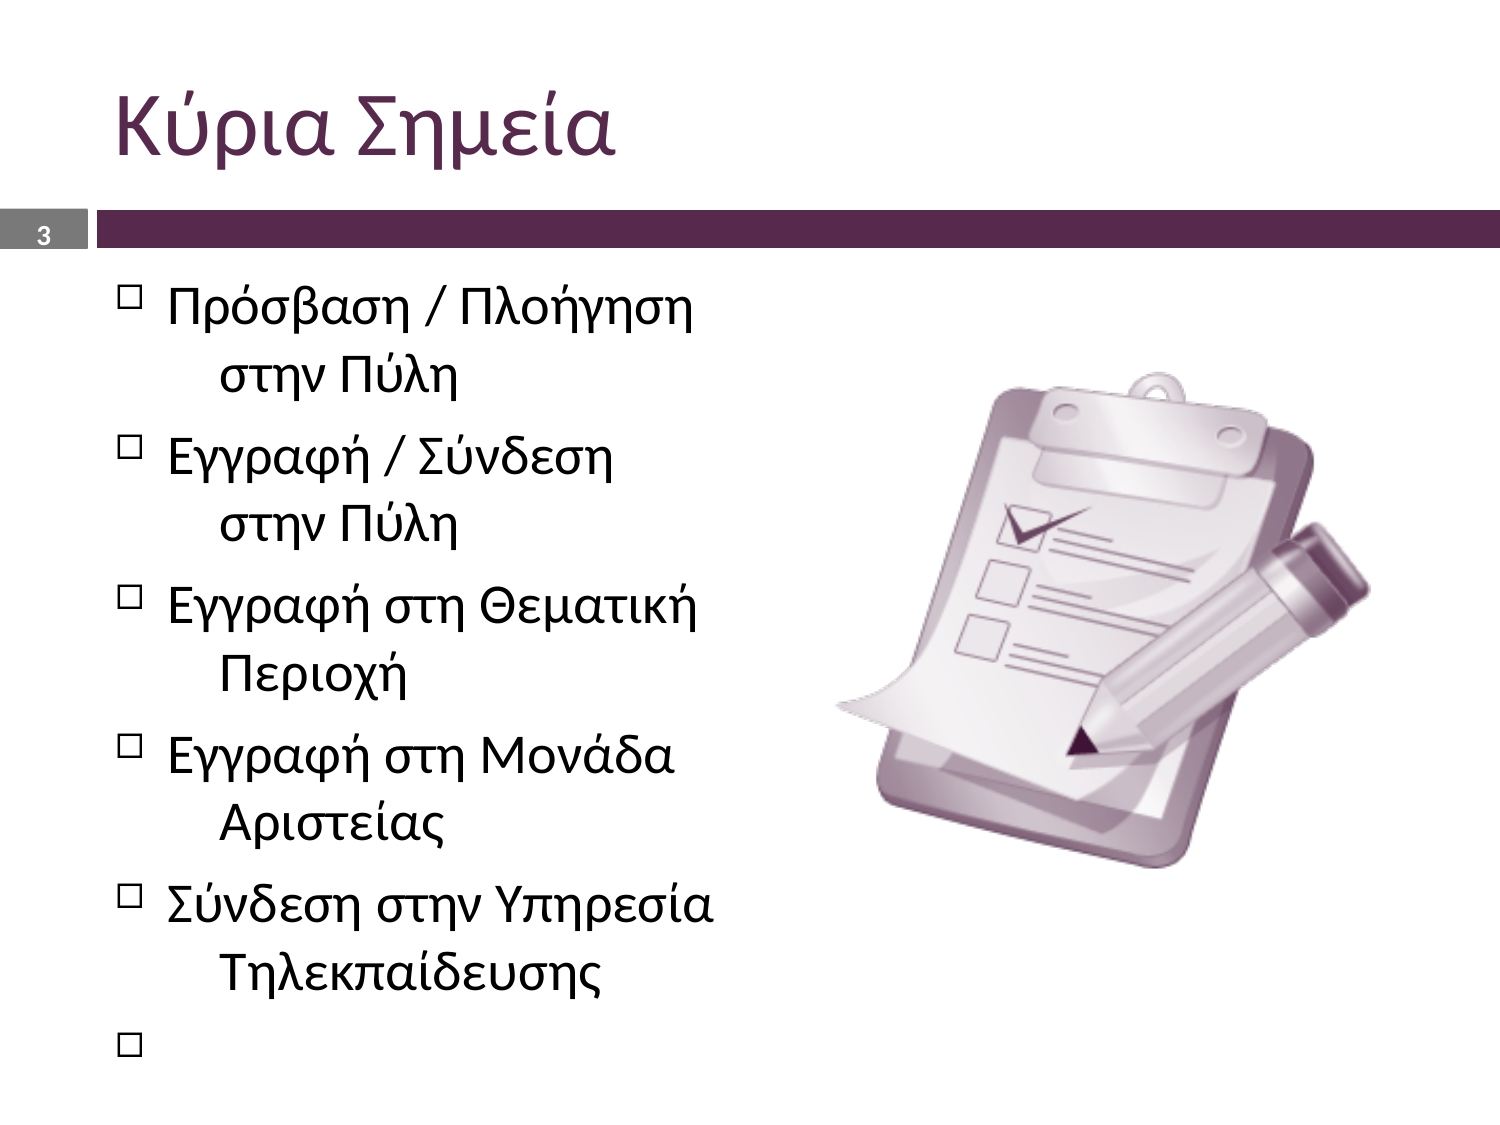

# Κύρια Σημεία
Πρόσβαση / Πλοήγηση στην Πύλη
Εγγραφή / Σύνδεση στην Πύλη
Εγγραφή στη Θεματική Περιοχή
Εγγραφή στη Μονάδα Αριστείας
Σύνδεση στην Υπηρεσία Τηλεκπαίδευσης